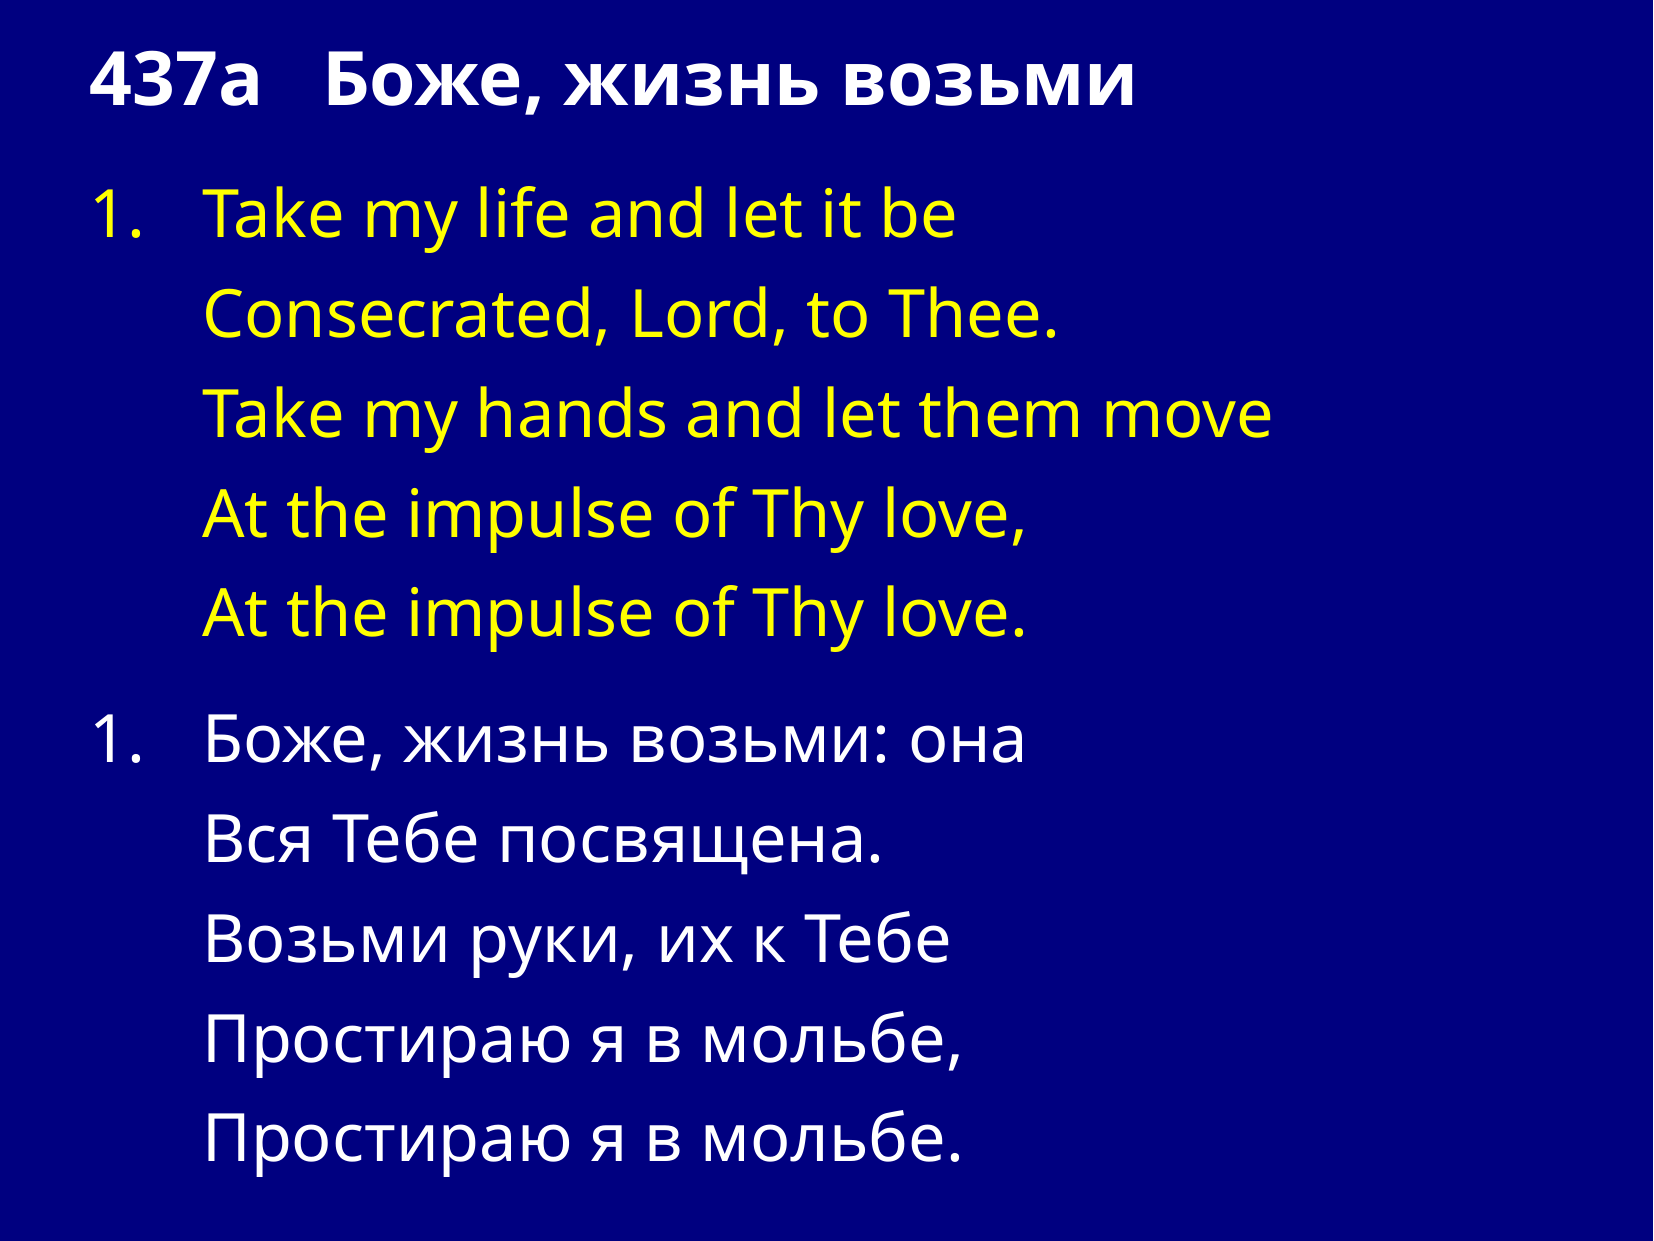

437а Боже, жизнь возьми
1.	Take my life and let it be
	Consecrated, Lord, to Thee.
	Take my hands and let them move
	At the impulse of Thy love,
	At the impulse of Thy love.
1.	Боже, жизнь возьми: она
	Вся Тебе посвящена.
	Возьми руки, их к Тебе
	Простираю я в мольбе,
	Простираю я в мольбе.